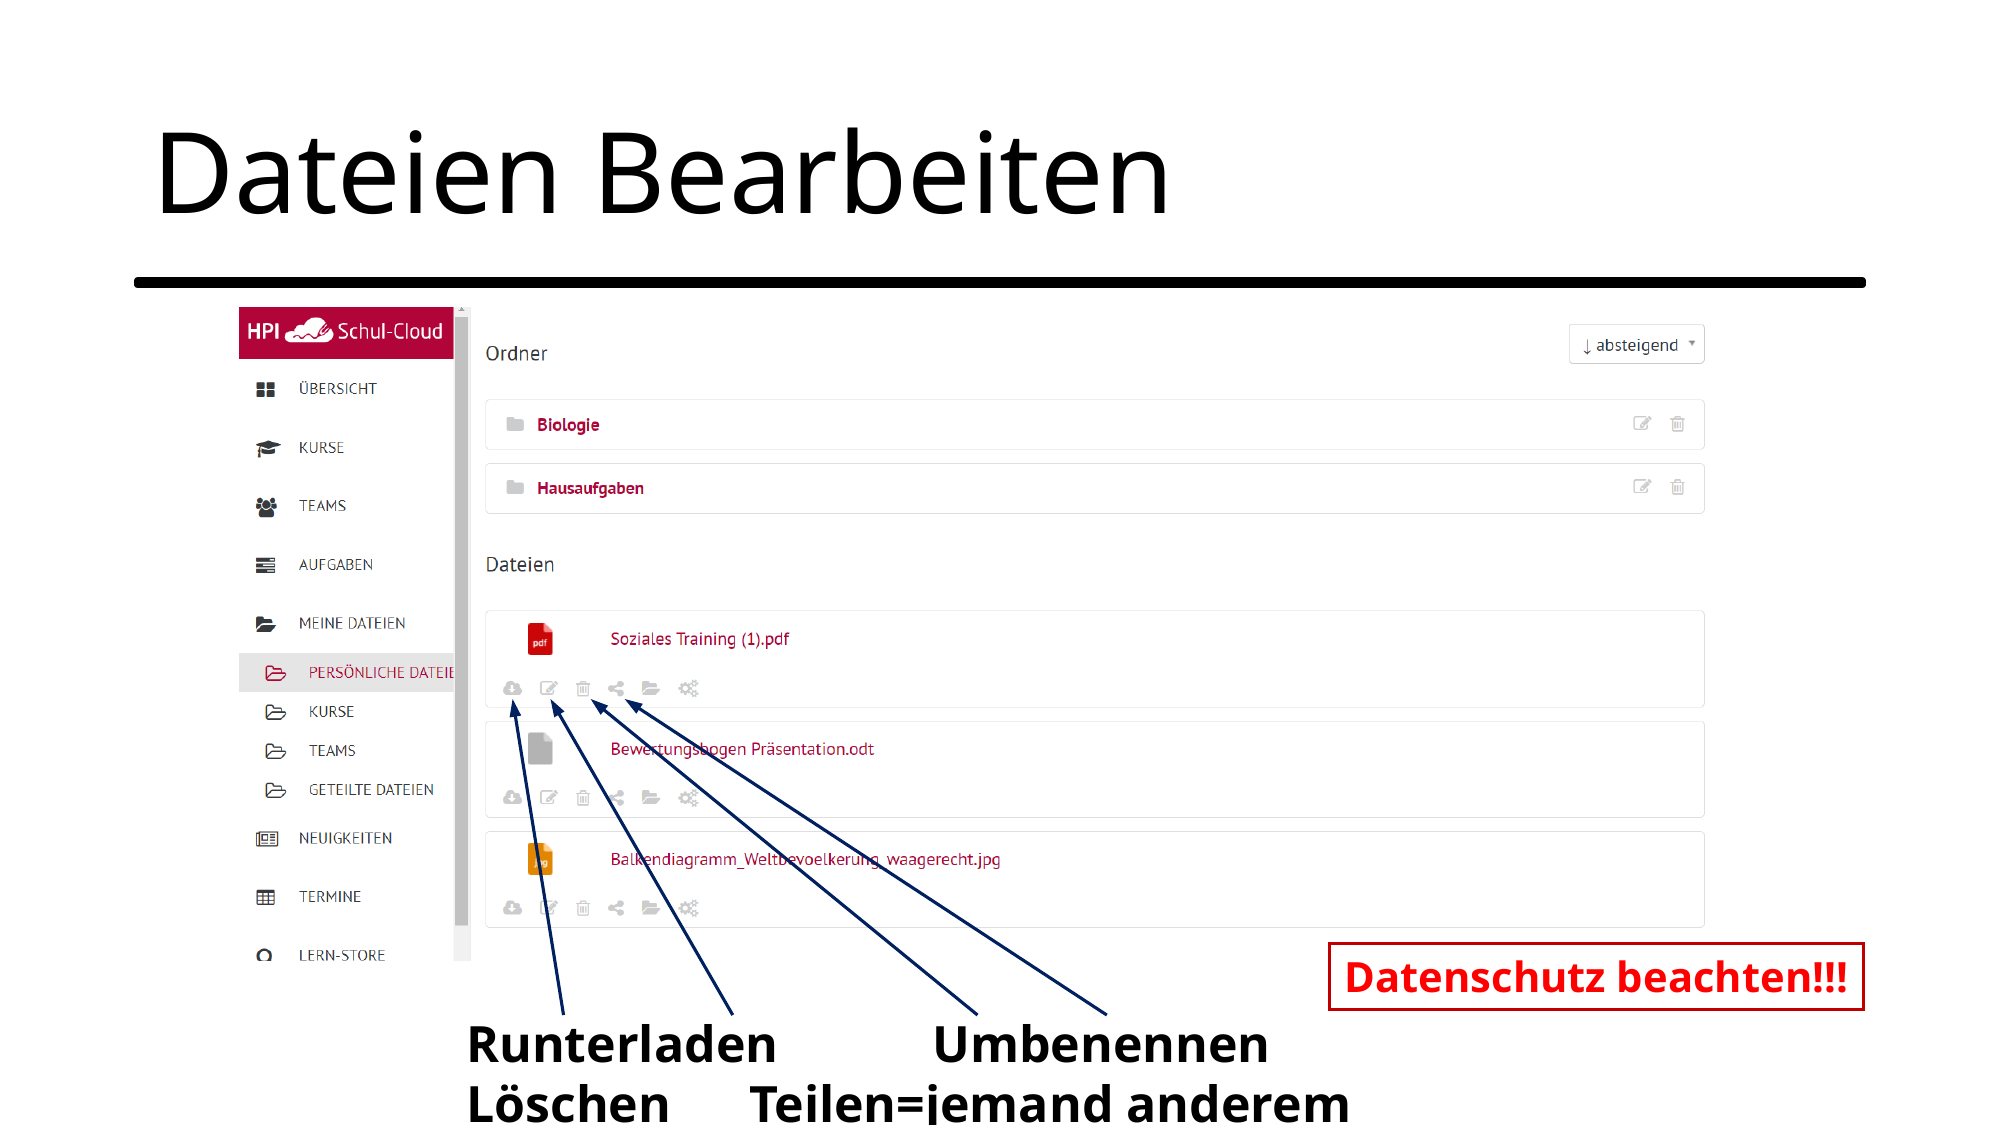

# Dateien Bearbeiten
Datenschutz beachten!!!
Runterladen 	 Umbenennen Löschen Teilen=jemand anderem schicken